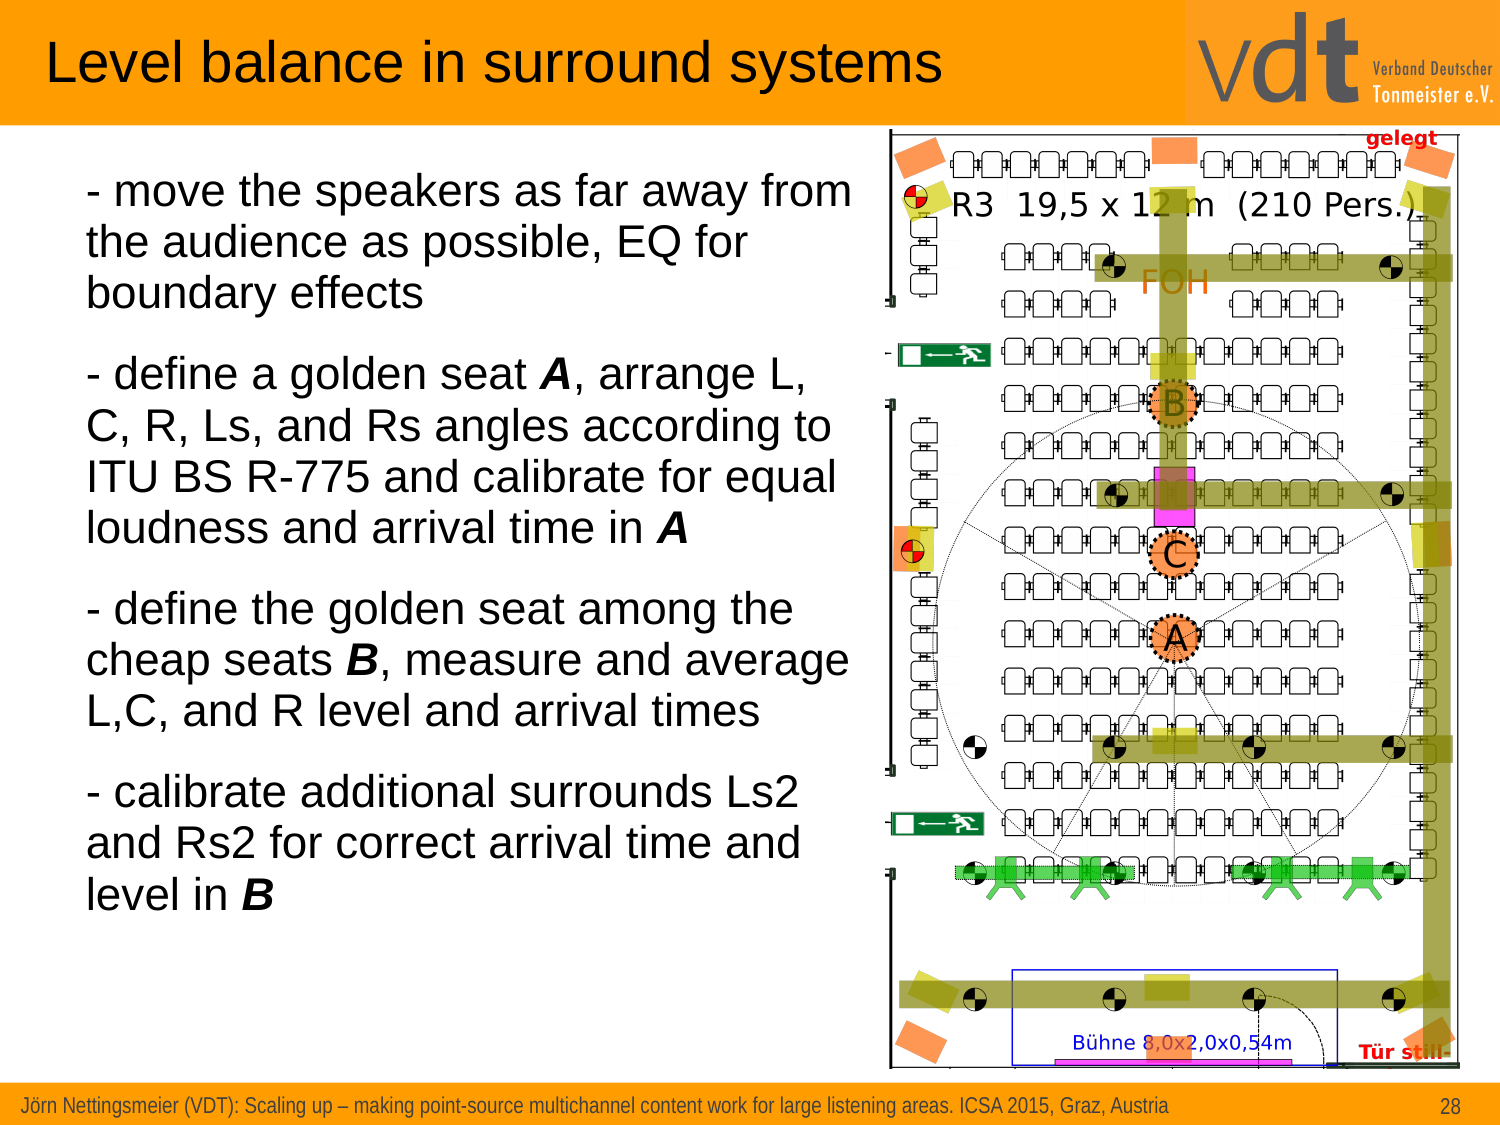

# Level balance in surround systems
- move the speakers as far away from the audience as possible, EQ for boundary effects
- define a golden seat A, arrange L, C, R, Ls, and Rs angles according to ITU BS R-775 and calibrate for equal loudness and arrival time in A
- define the golden seat among the cheap seats B, measure and average L,C, and R level and arrival times
- calibrate additional surrounds Ls2 and Rs2 for correct arrival time and level in B